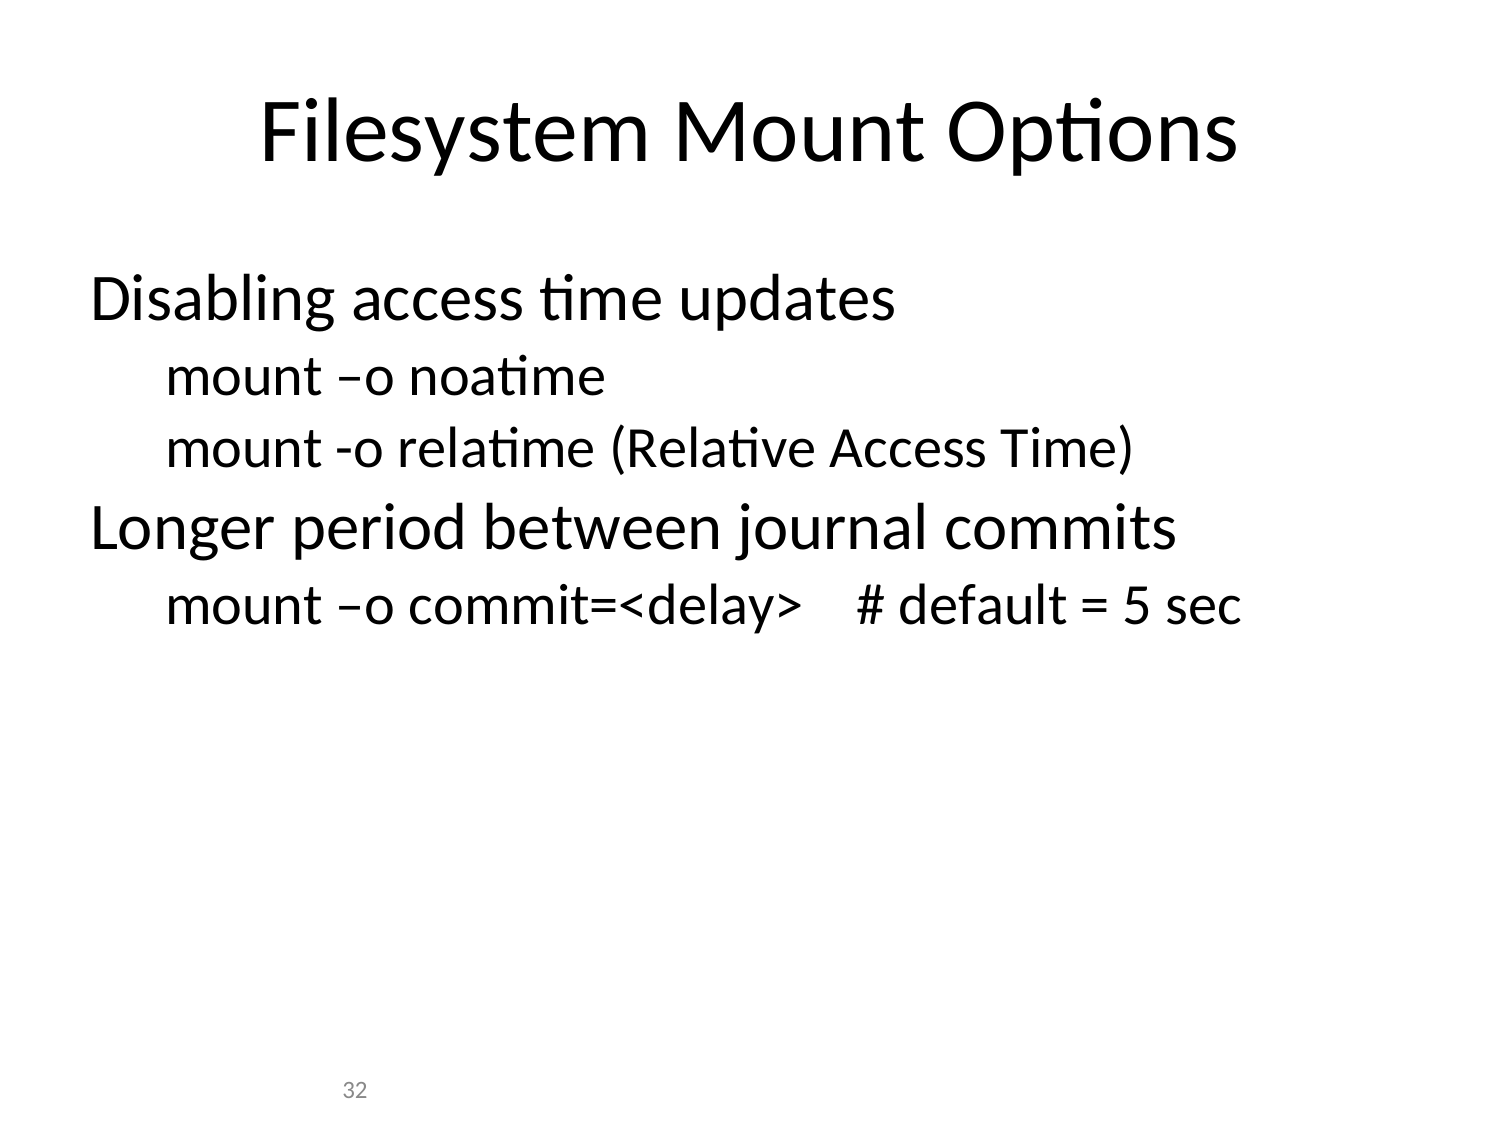

Filesystem Mount Options
Disabling access time updates
mount –o noatime
mount -o relatime (Relative Access Time)
Longer period between journal commits
mount –o commit=<delay> # default = 5 sec